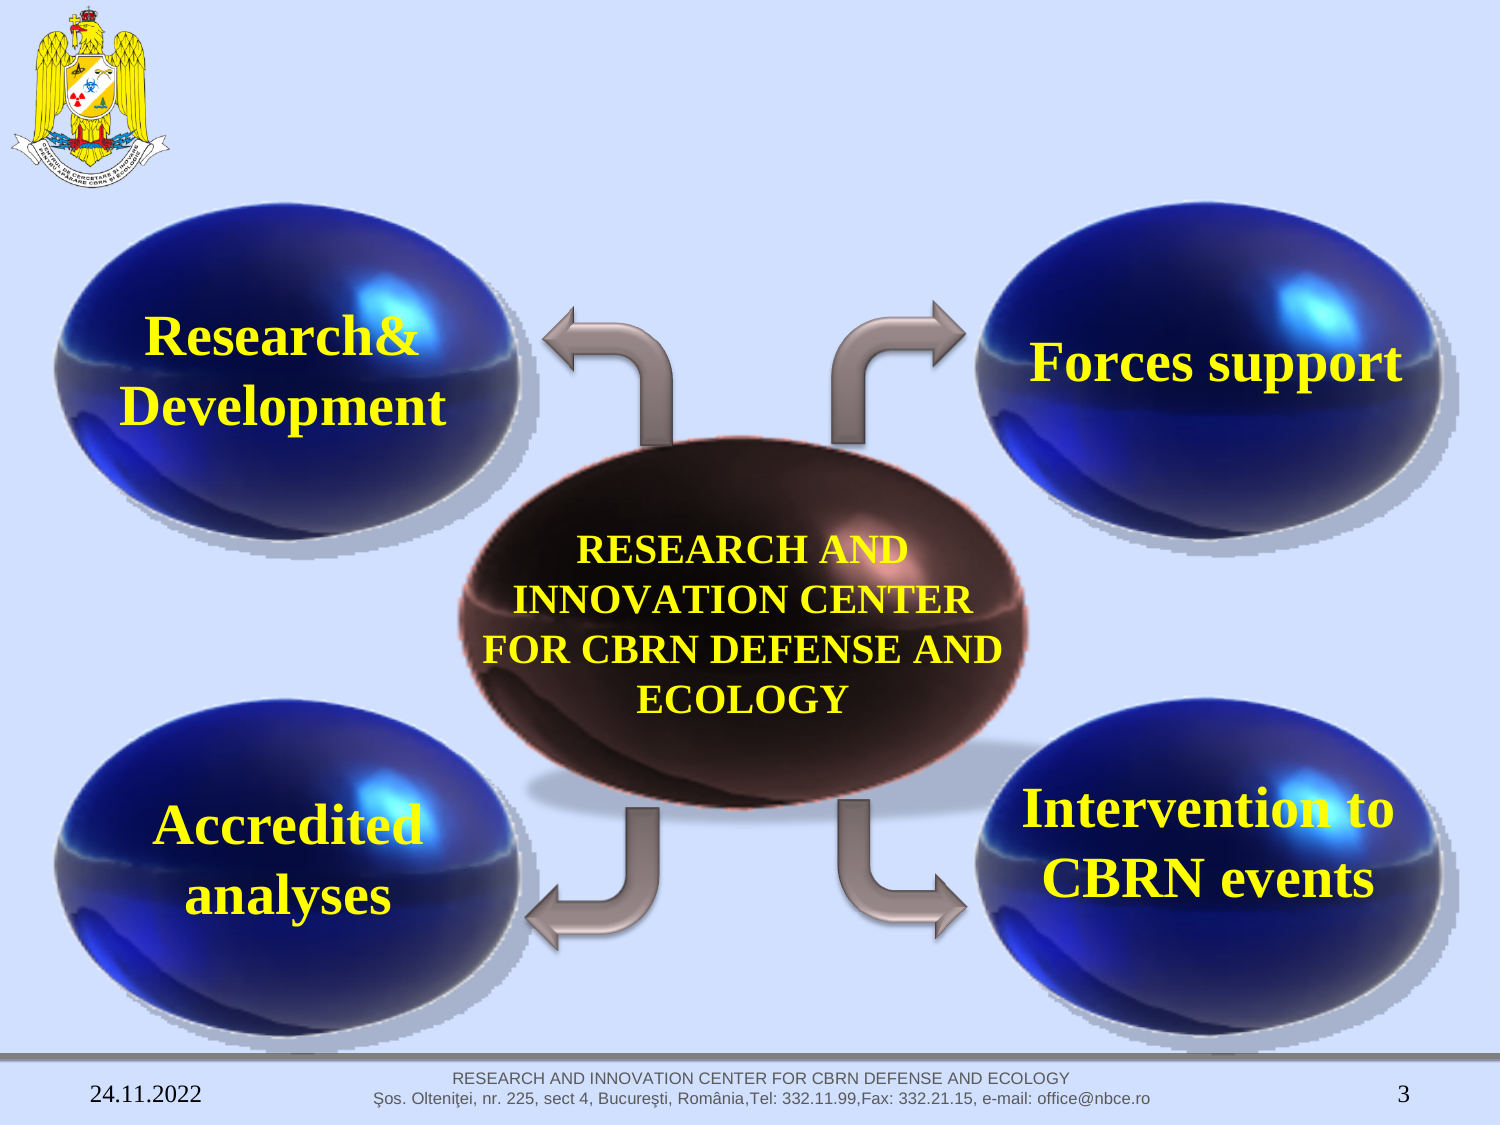

#
Research& Development
Forces support
RESEARCH AND INNOVATION CENTER FOR CBRN DEFENSE AND ECOLOGY
Intervention to CBRN events
Accredited analyses
RESEARCH AND INNOVATION CENTER FOR CBRN DEFENSE AND ECOLOGY
Şos. Olteniţei, nr. 225, sect 4, Bucureşti, România,Tel: 332.11.99,Fax: 332.21.15, e-mail: office@nbce.ro
24.11.2022